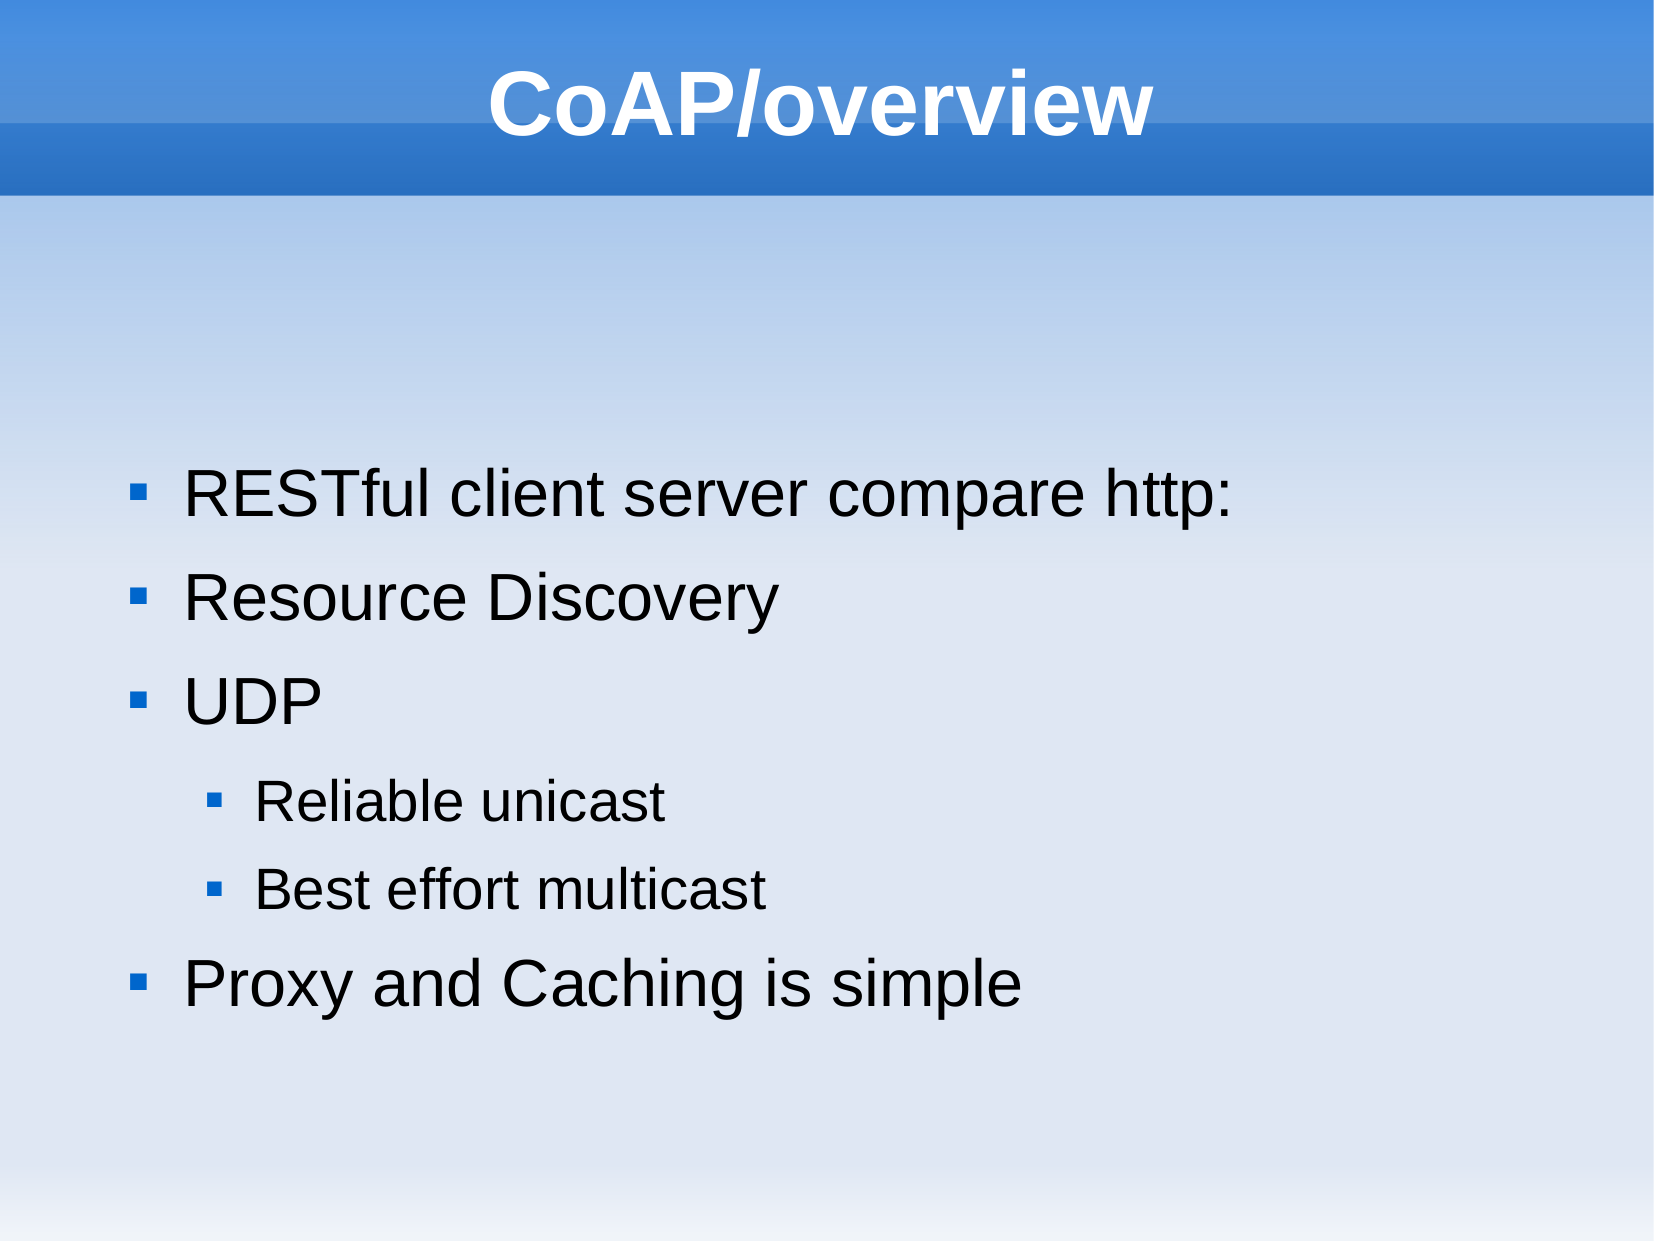

# CoAP/overview
RESTful client server compare http:
Resource Discovery
UDP
Reliable unicast
Best effort multicast
Proxy and Caching is simple